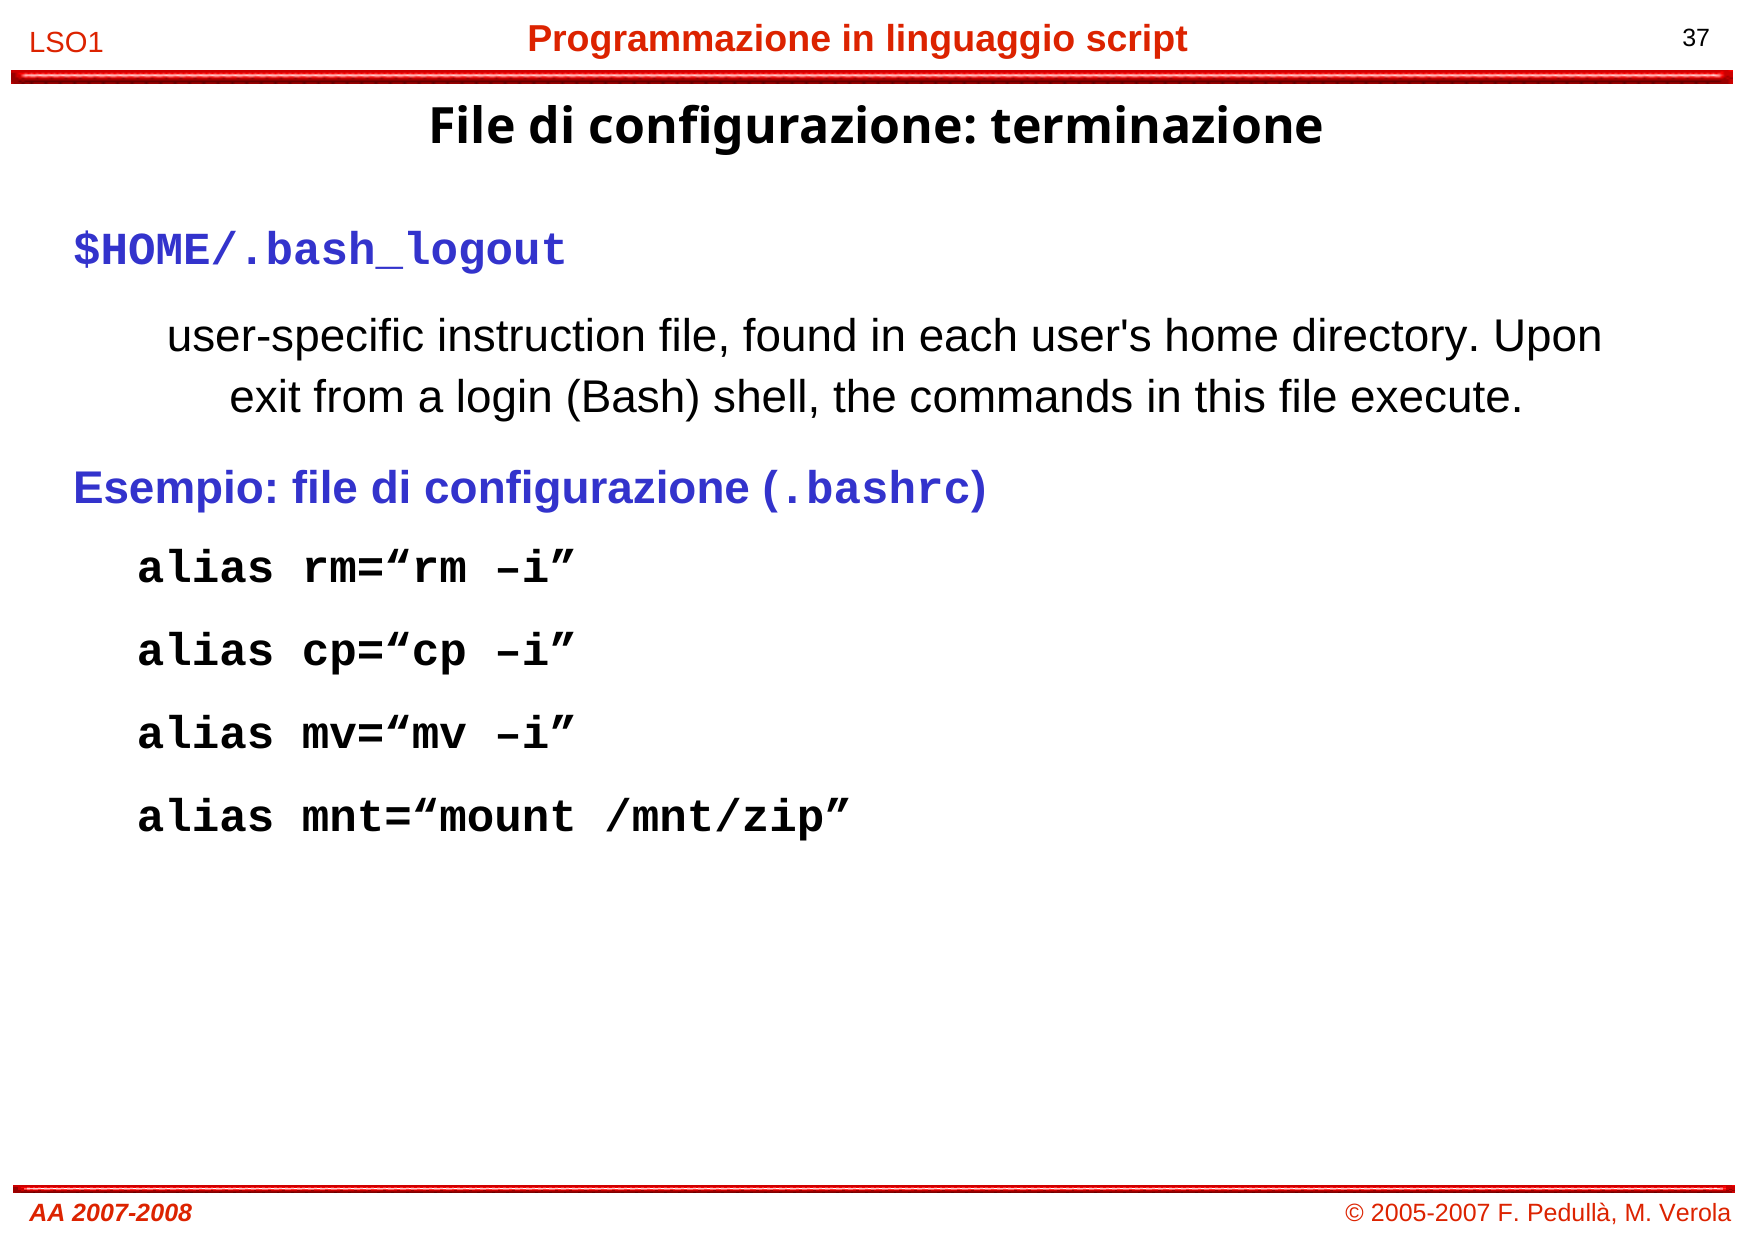

# File di configurazione: terminazione
$HOME/.bash_logout
user-specific instruction file, found in each user's home directory. Upon exit from a login (Bash) shell, the commands in this file execute.
Esempio: file di configurazione (.bashrc)
alias rm=“rm –i”
alias cp=“cp –i”
alias mv=“mv –i”
alias mnt=“mount /mnt/zip”